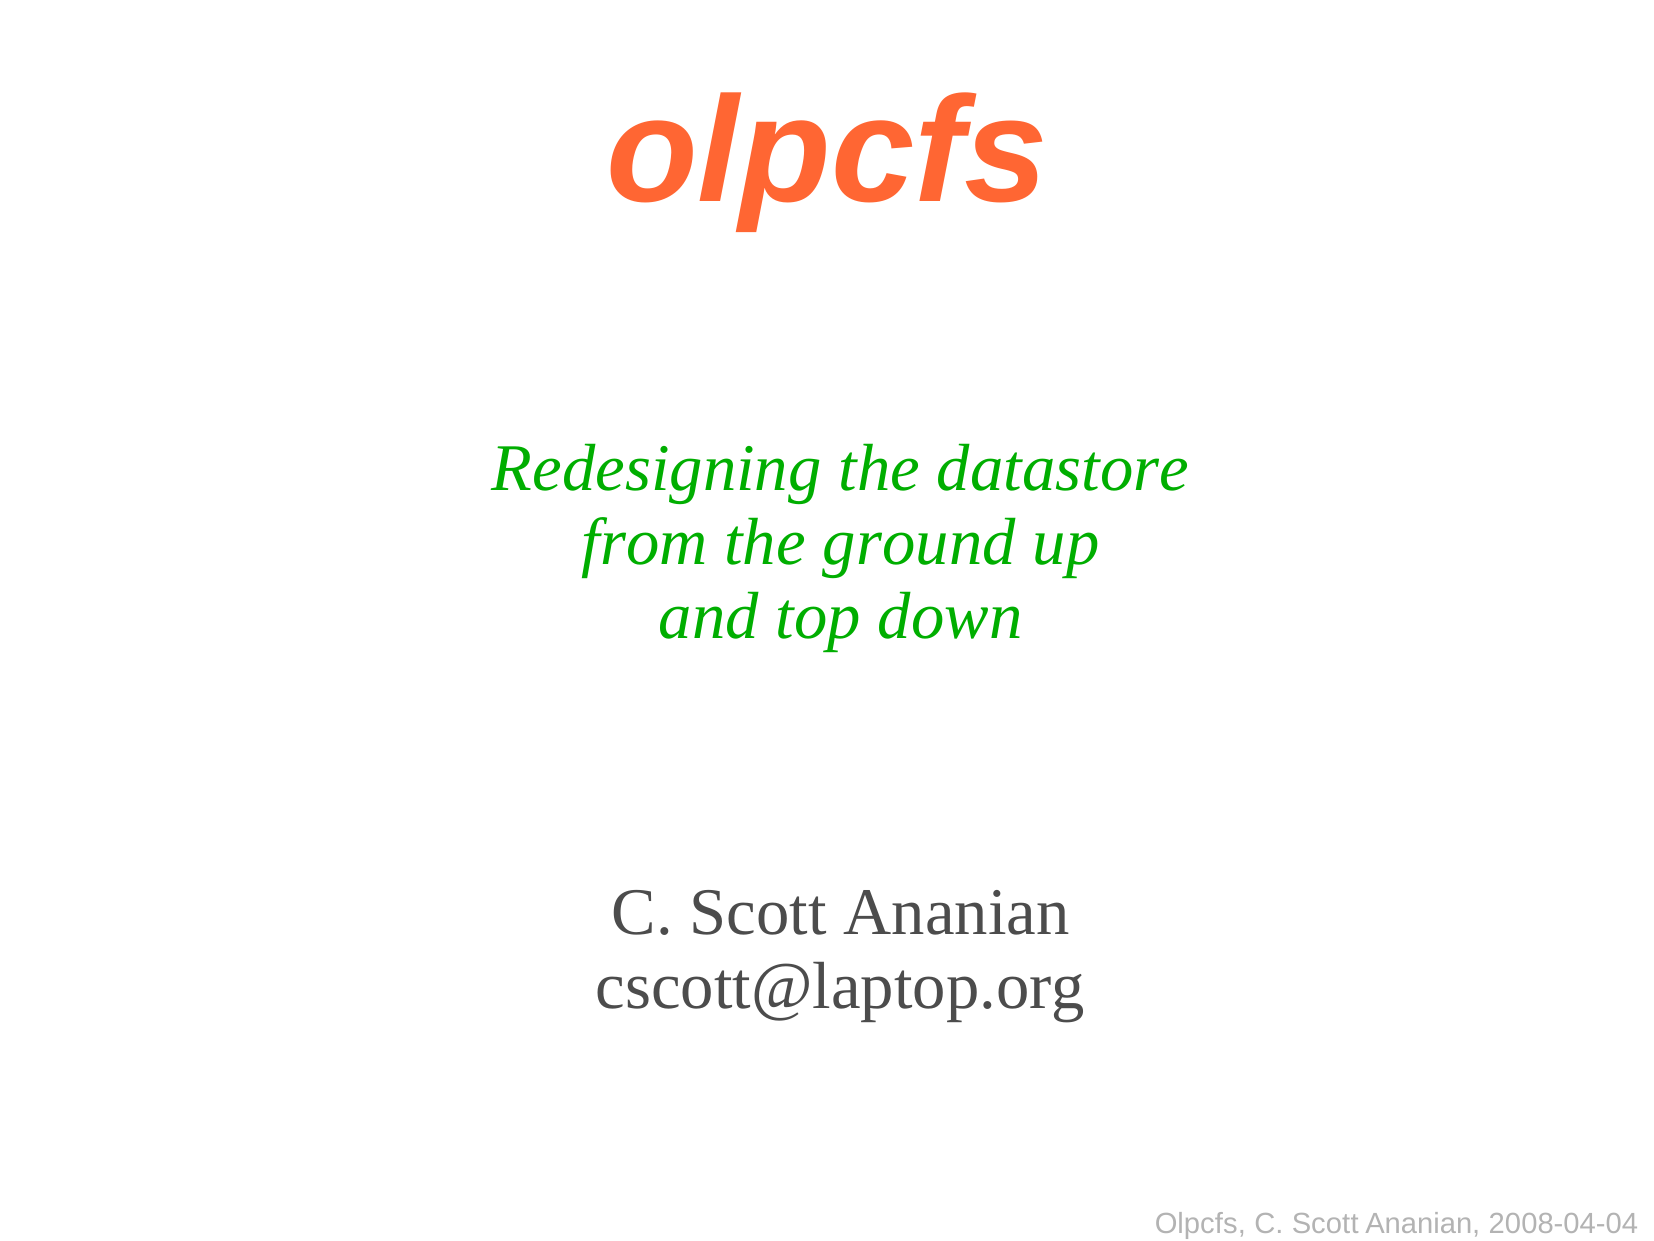

# olpcfs
Redesigning the datastore
from the ground up
and top down
C. Scott Ananian
cscott@laptop.org